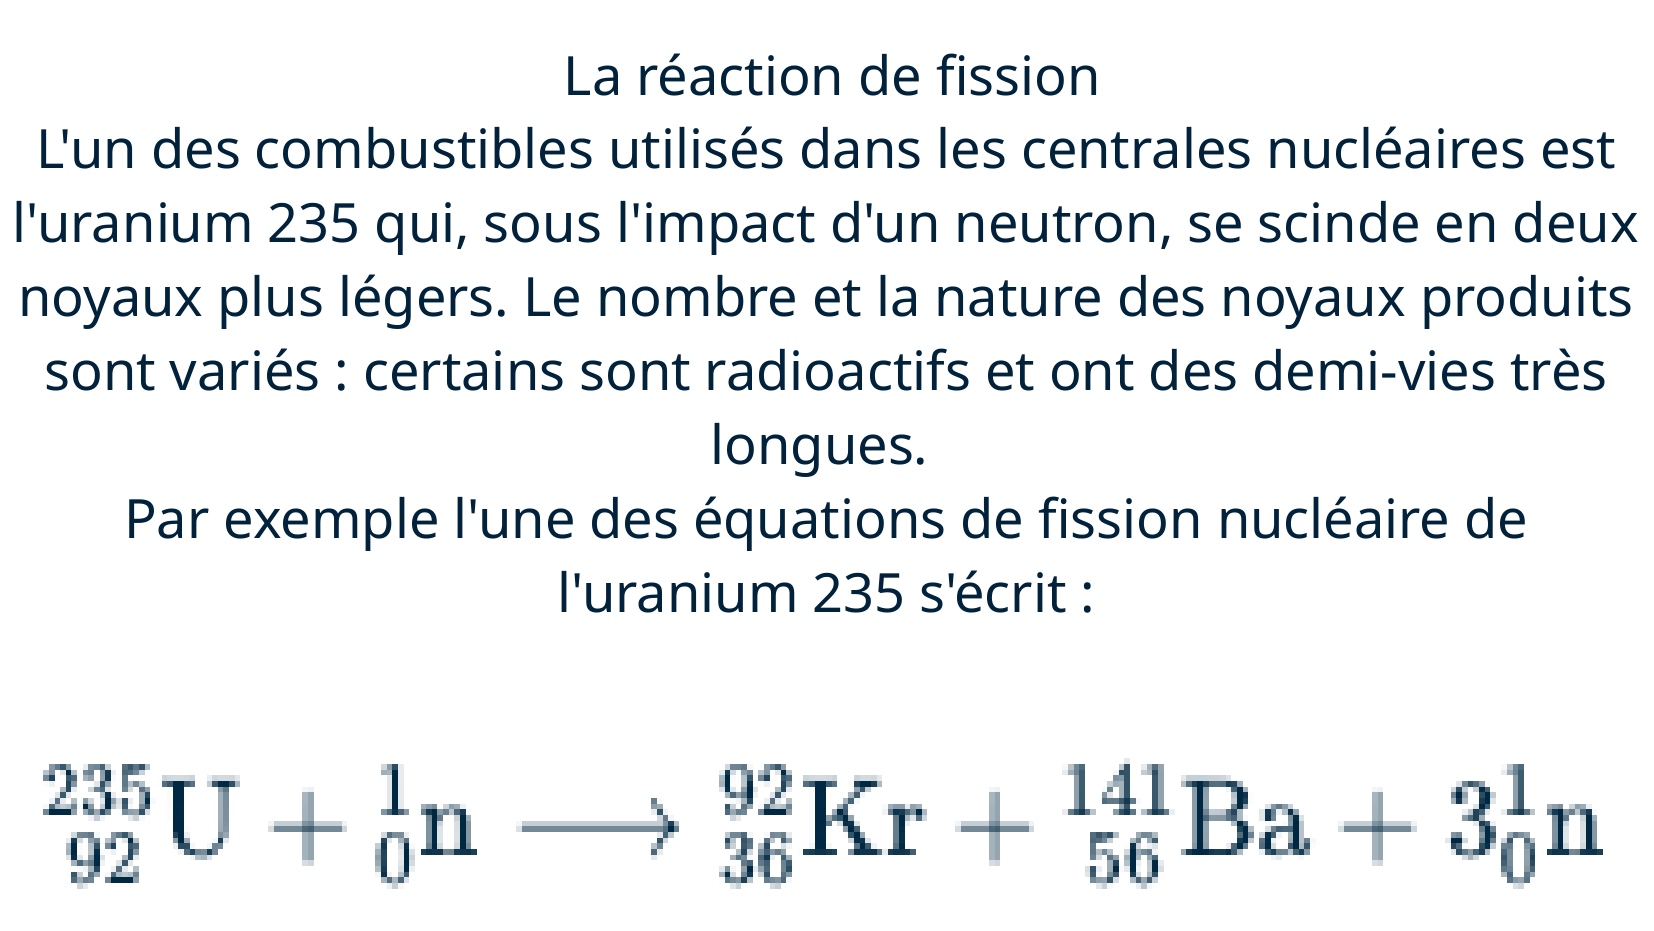

# La réaction de fission
L'un des combustibles utilisés dans les centrales nucléaires est l'uranium 235 qui, sous l'impact d'un neutron, se scinde en deux noyaux plus légers. Le nombre et la nature des noyaux produits sont variés : certains sont radioactifs et ont des demi-vies très longues.
Par exemple l'une des équations de fission nucléaire de l'uranium 235 s'écrit :